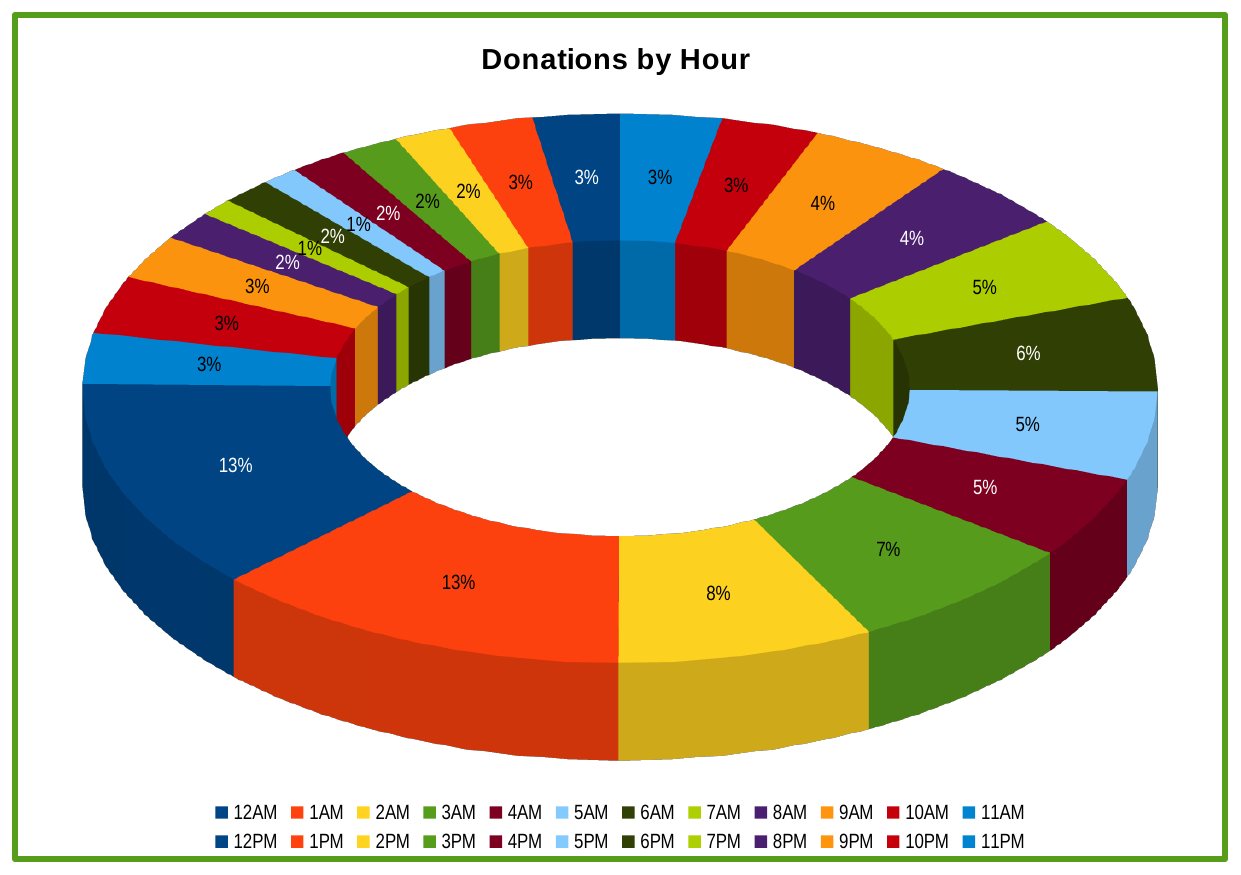

### Chart: Donations by Hour
| Category | Day |
|---|---|
| 12AM | 61.0 |
| 1AM | 59.0 |
| 2AM | 40.0 |
| 3AM | 41.0 |
| 4AM | 41.0 |
| 5AM | 26.0 |
| 6AM | 36.0 |
| 7AM | 24.0 |
| 8AM | 40.0 |
| 9AM | 61.0 |
| 10AM | 79.0 |
| 11AM | 70.0 |
| 12PM | 292.0 |
| 1PM | 297.0 |
| 2PM | 180.0 |
| 3PM | 166.0 |
| 4PM | 113.0 |
| 5PM | 122.0 |
| 6PM | 129.0 |
| 7PM | 118.0 |
| 8PM | 101.0 |
| 9PM | 100.0 |
| 10PM | 69.0 |
| 11PM | 71.0 |